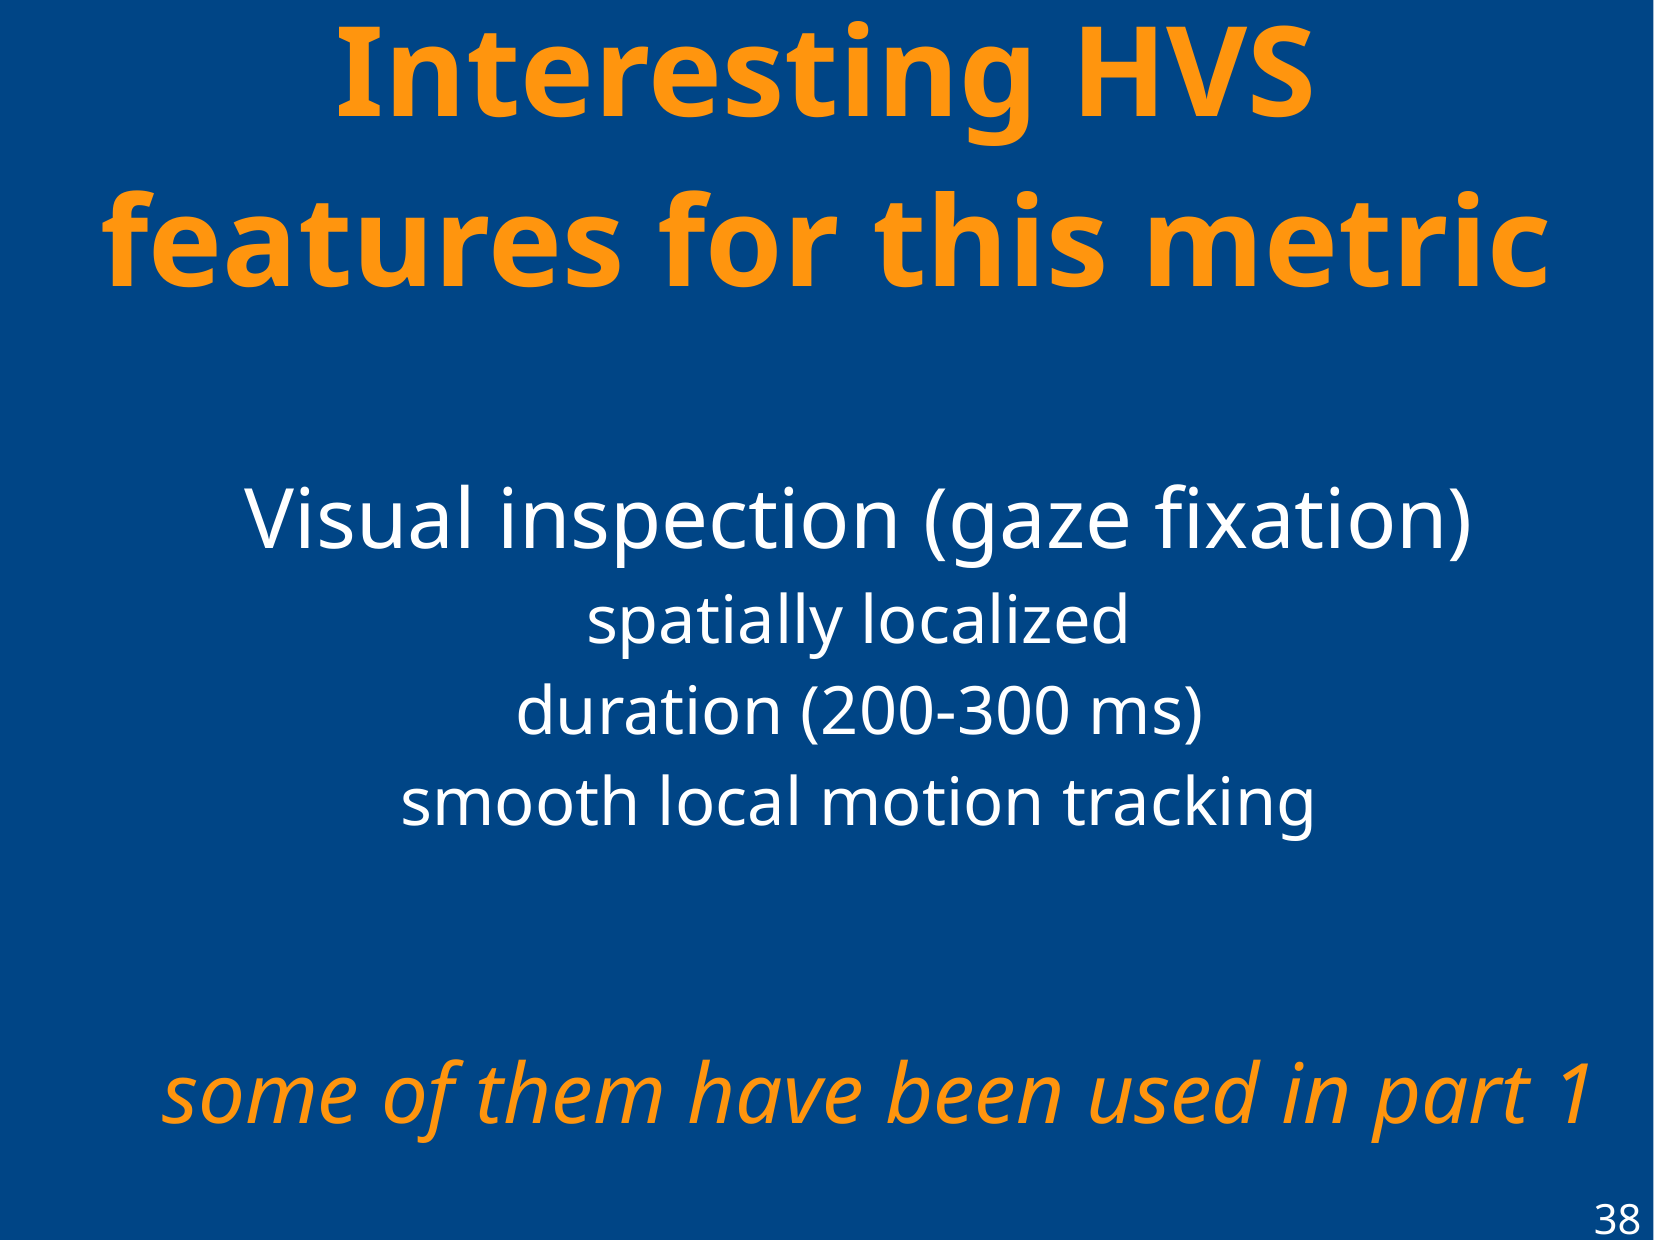

# Interesting HVS features for this metric
Visual inspection (gaze fixation)
spatially localized
duration (200-300 ms)
smooth local motion tracking
some of them have been used in part 1
38